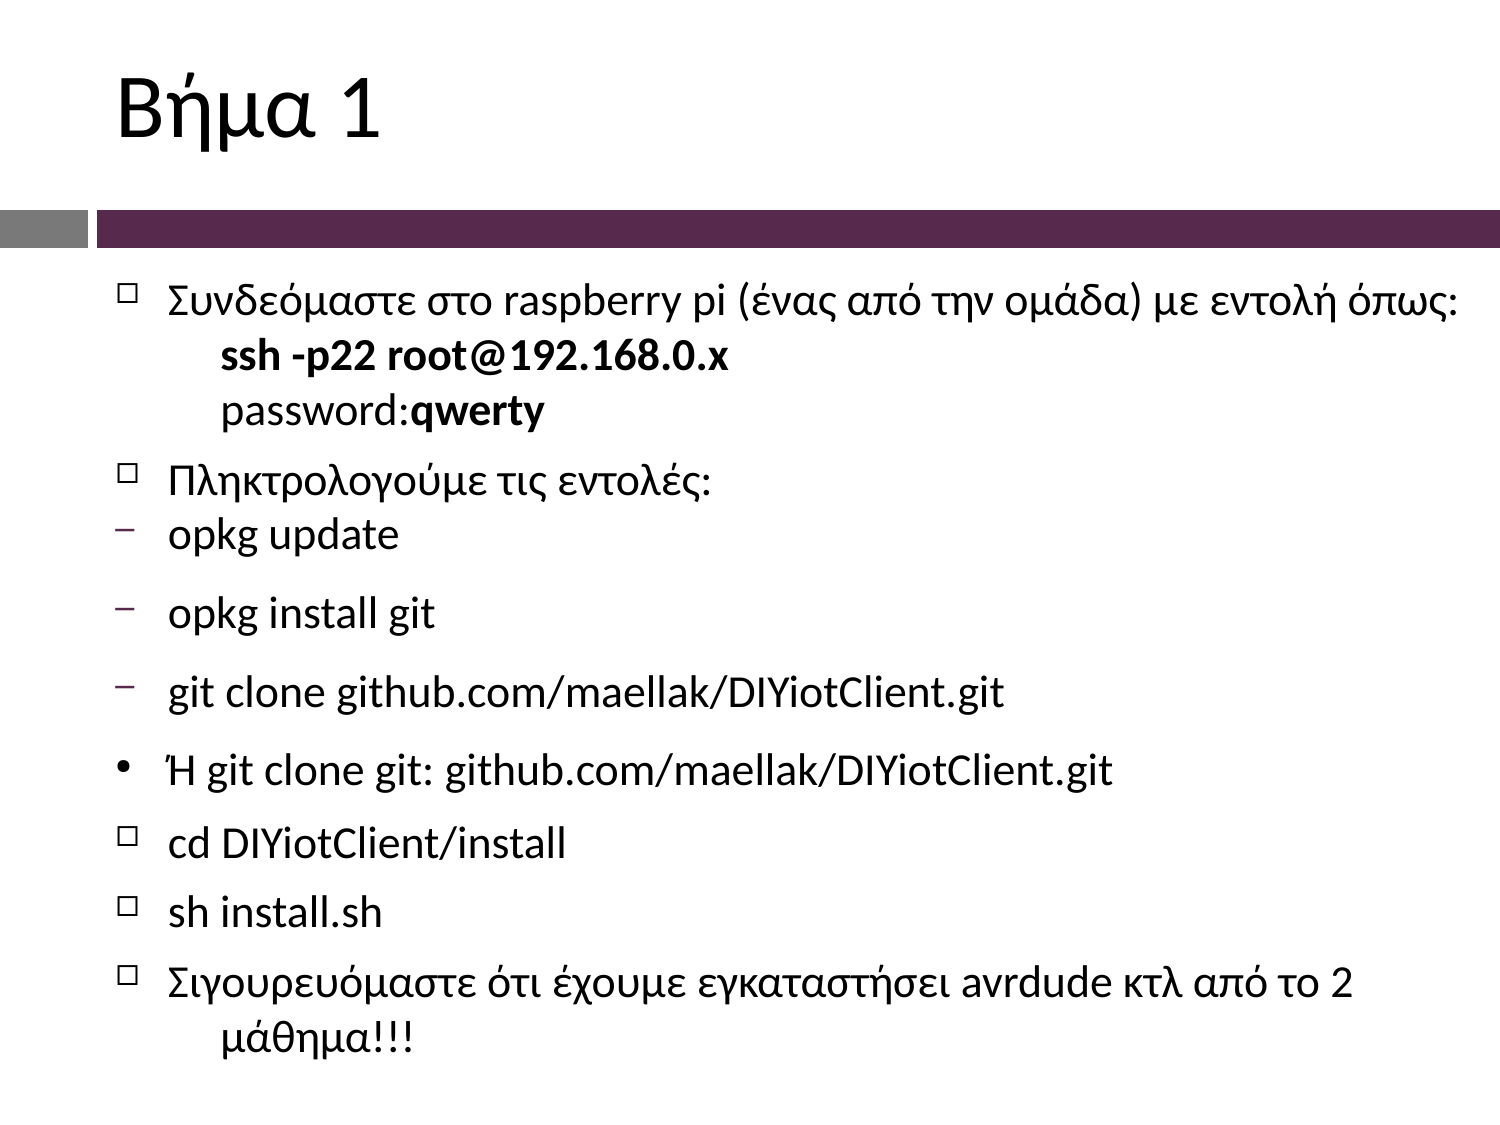

# Bήμα 1
Συνδεόμαστε στο raspberry pi (ένας από την ομάδα) με εντολή όπως:
ssh -p22 root@192.168.0.x
password:qwerty
Πληκτρολογούμε τις εντολές:
opkg update
opkg install git
git clone github.com/maellak/DIYiotClient.git
Ή git clone git: github.com/maellak/DIYiotClient.git
cd DIYiotClient/install
sh install.sh
Σιγουρευόμαστε ότι έχουμε εγκαταστήσει avrdude κτλ από το 2 μάθημα!!!